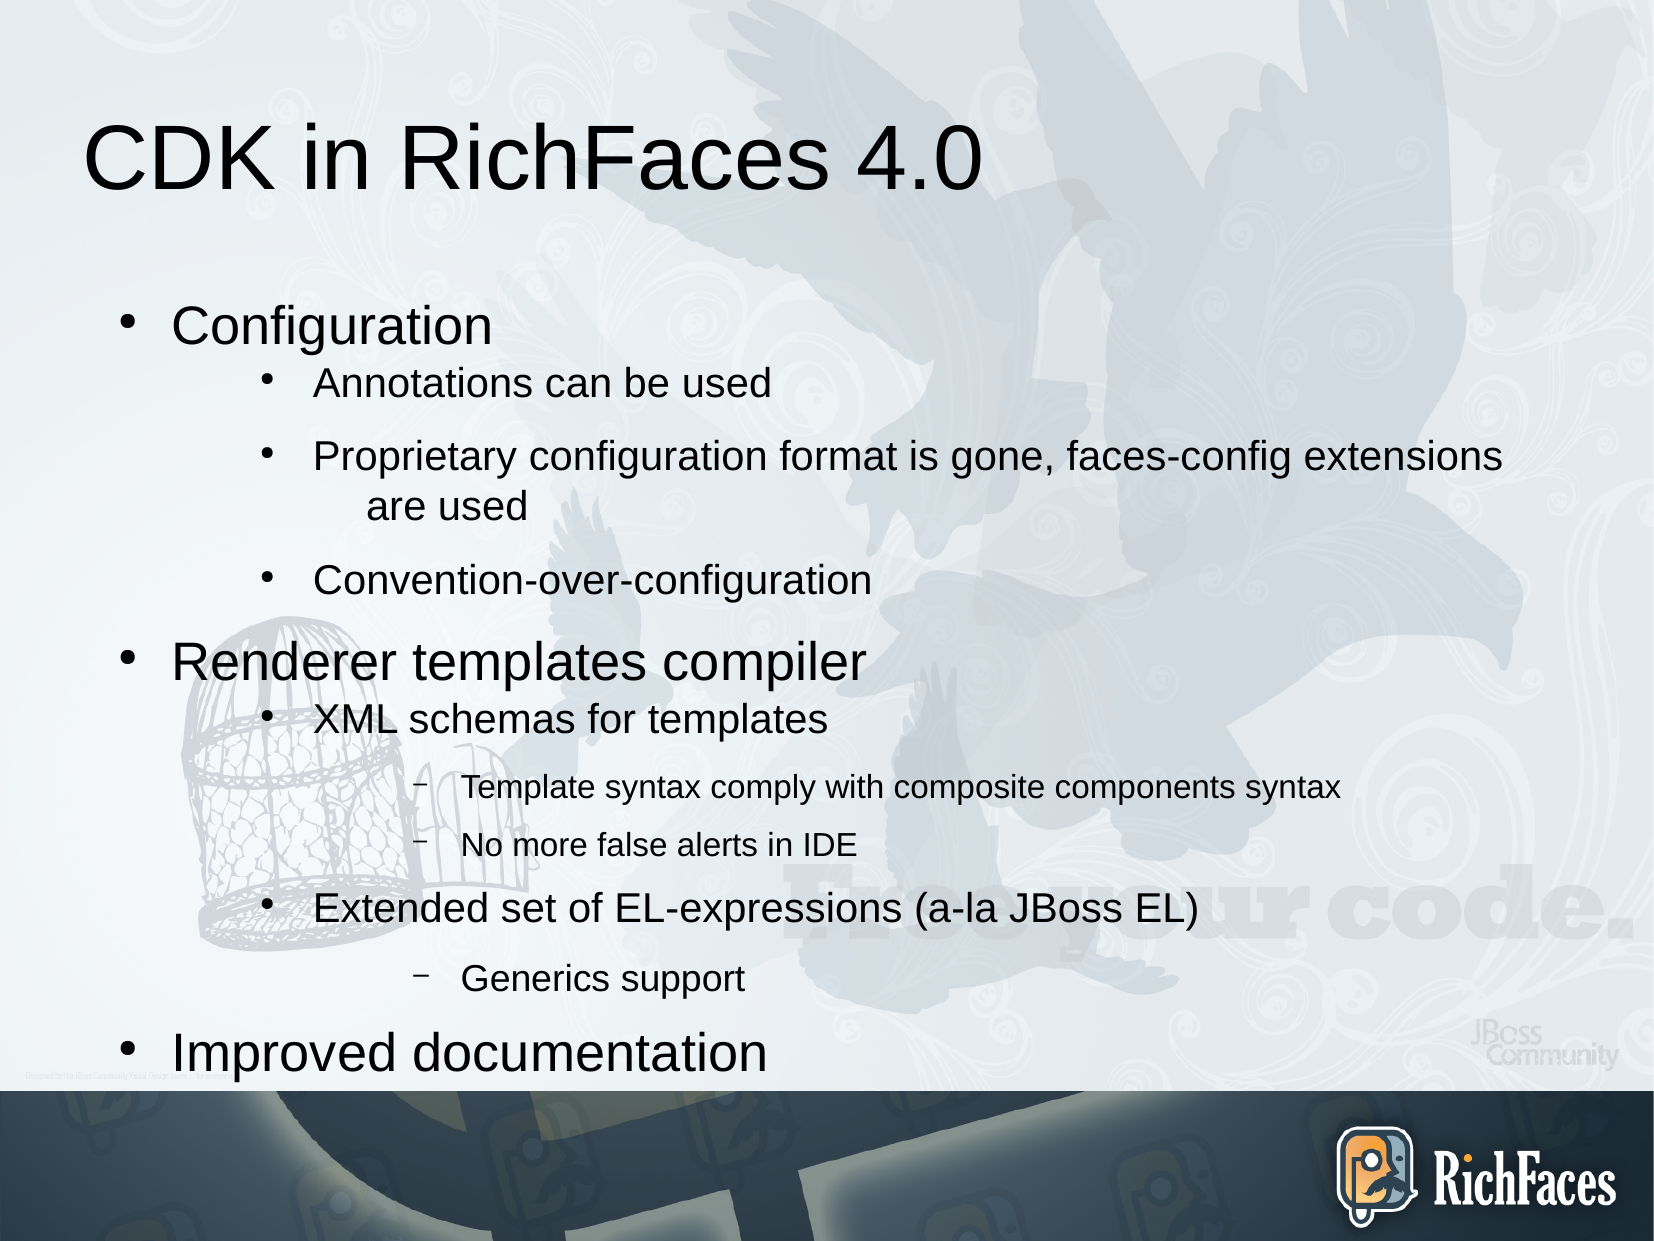

# CDK in RichFaces 4.0
Configuration
Annotations can be used
Proprietary configuration format is gone, faces-config extensions are used
Convention-over-configuration
Renderer templates compiler
XML schemas for templates
Template syntax comply with composite components syntax
No more false alerts in IDE
Extended set of EL-expressions (a-la JBoss EL)
Generics support
Improved documentation